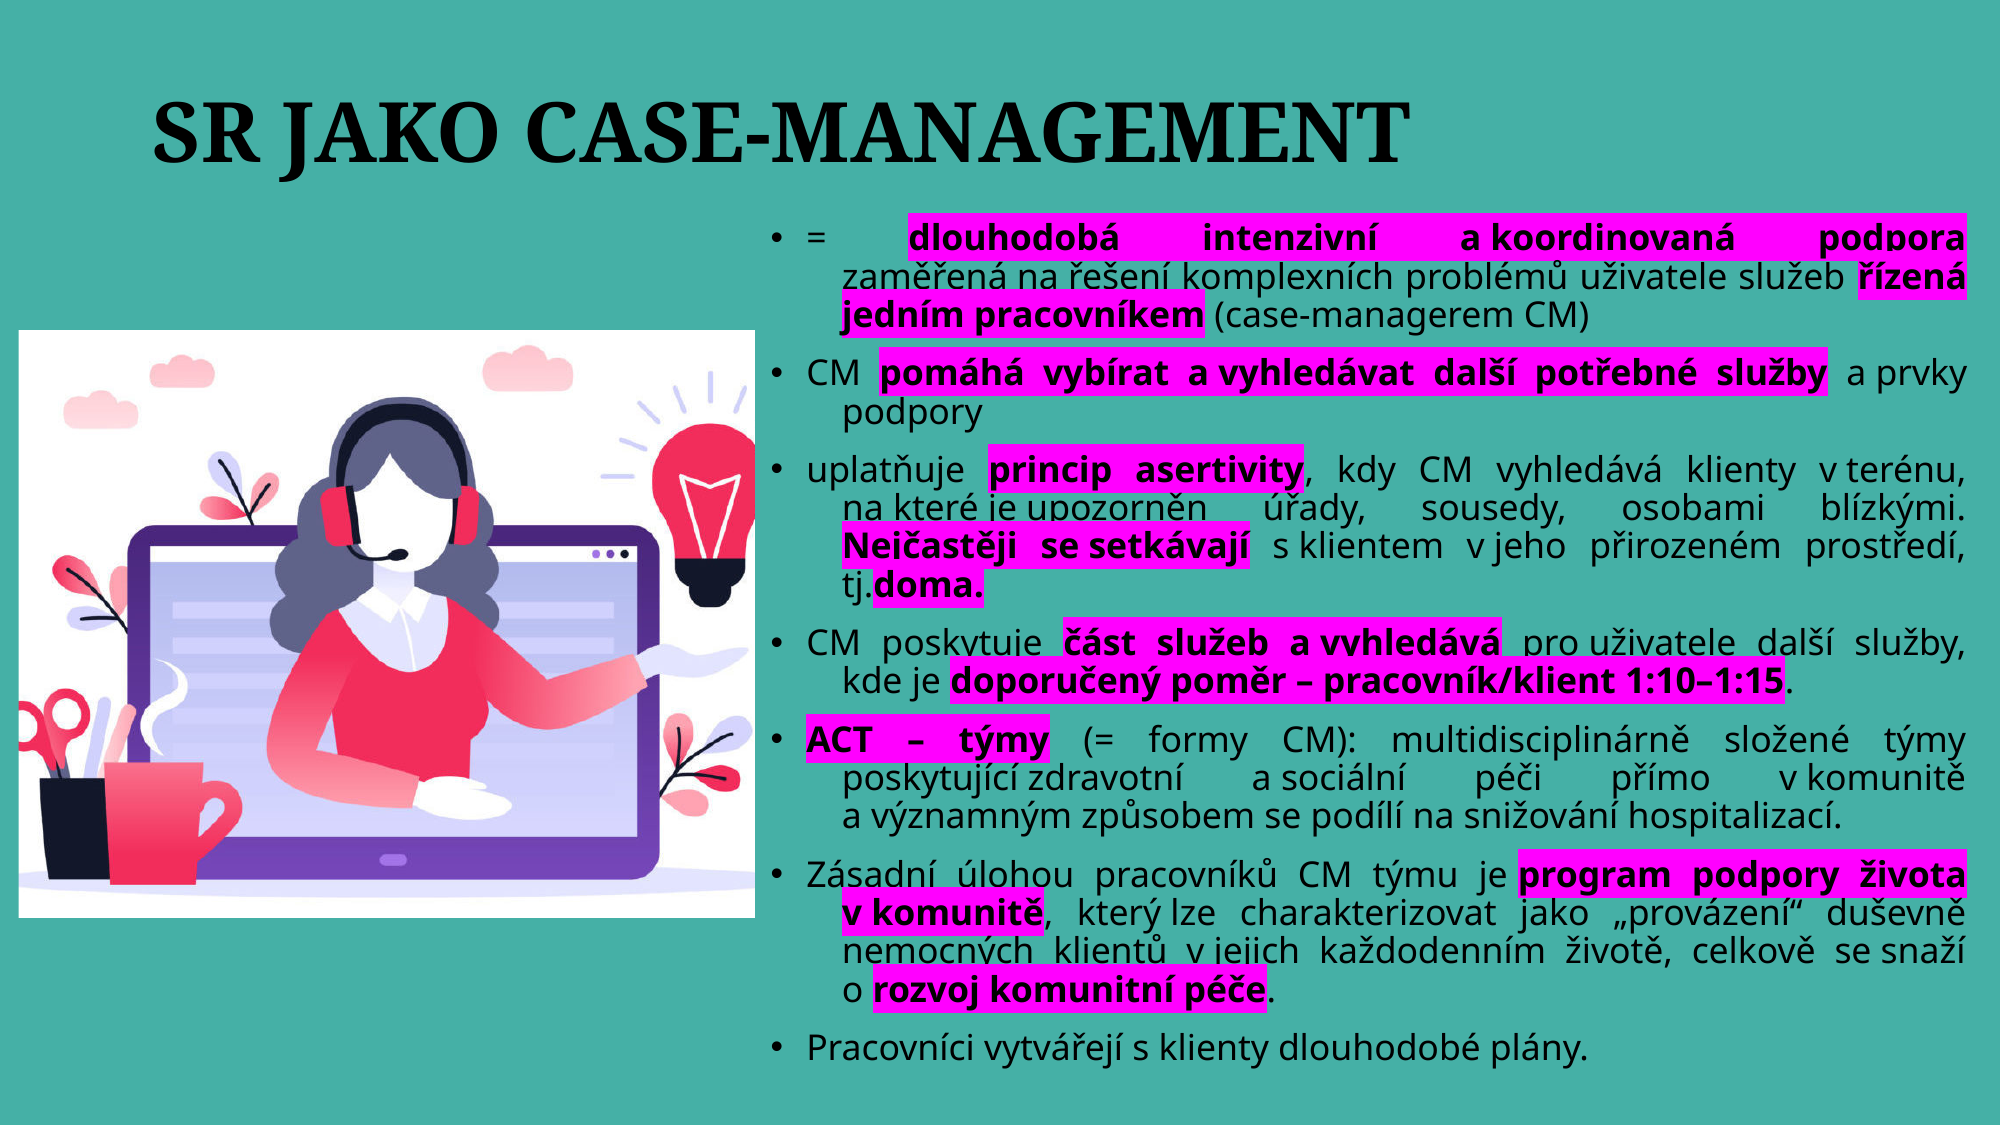

# SR JAKO CASE-MANAGEMENT
= dlouhodobá intenzivní a koordinovaná podpora zaměřená na řešení komplexních problémů uživatele služeb řízená jedním pracovníkem (case-managerem CM)
CM pomáhá vybírat a vyhledávat další potřebné služby a prvky podpory
uplatňuje princip asertivity, kdy CM vyhledává klienty v terénu, na které je upozorněn úřady, sousedy, osobami blízkými. Nejčastěji se setkávají s klientem v jeho přirozeném prostředí, tj.doma.
CM poskytuje část služeb a vyhledává pro uživatele další služby, kde je doporučený poměr – pracovník/klient 1:10–1:15.
ACT – týmy (= formy CM): multidisciplinárně složené týmy poskytující zdravotní a sociální péči přímo v komunitě a významným způsobem se podílí na snižování hospitalizací.
Zásadní úlohou pracovníků CM týmu je program podpory života v komunitě, který lze charakterizovat jako „provázení“ duševně nemocných klientů v jejich každodenním životě, celkově se snaží o rozvoj komunitní péče.
Pracovníci vytvářejí s klienty dlouhodobé plány.